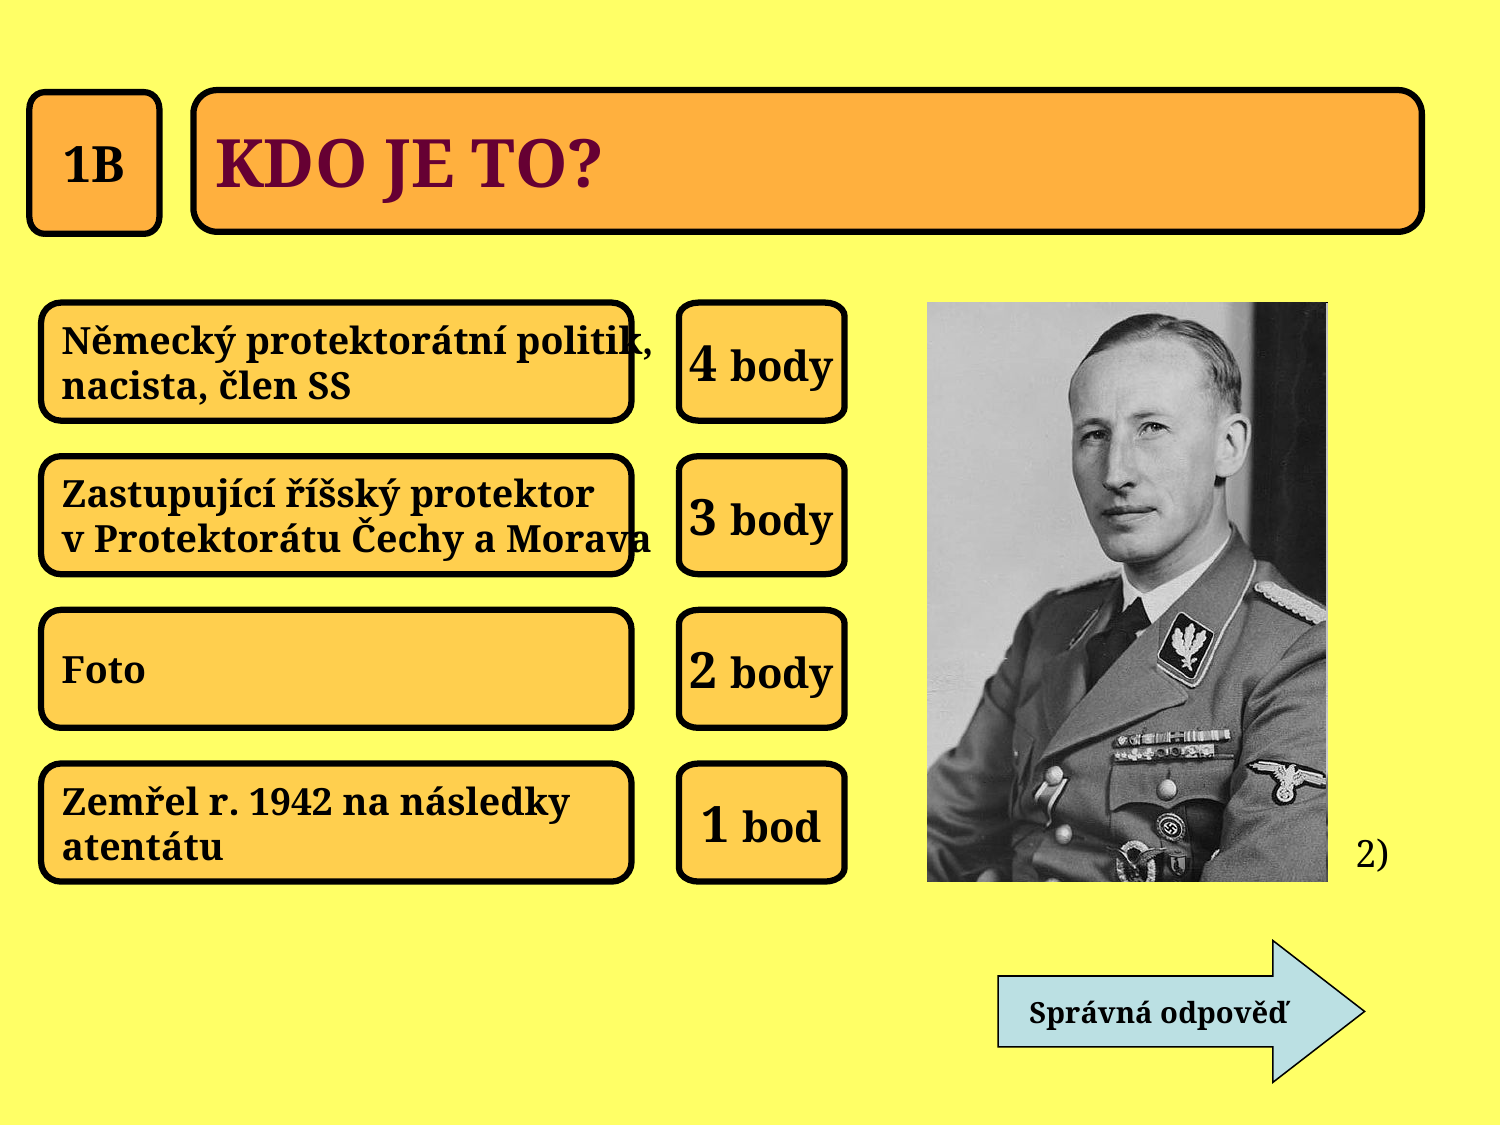

KDO JE TO?
1B
Německý protektorátní politik,
nacista, člen SS
4 body
Zastupující říšský protektor
v Protektorátu Čechy a Morava
3 body
Foto
2 body
Zemřel r. 1942 na následky
atentátu
1 bod
2)
Správná odpověď